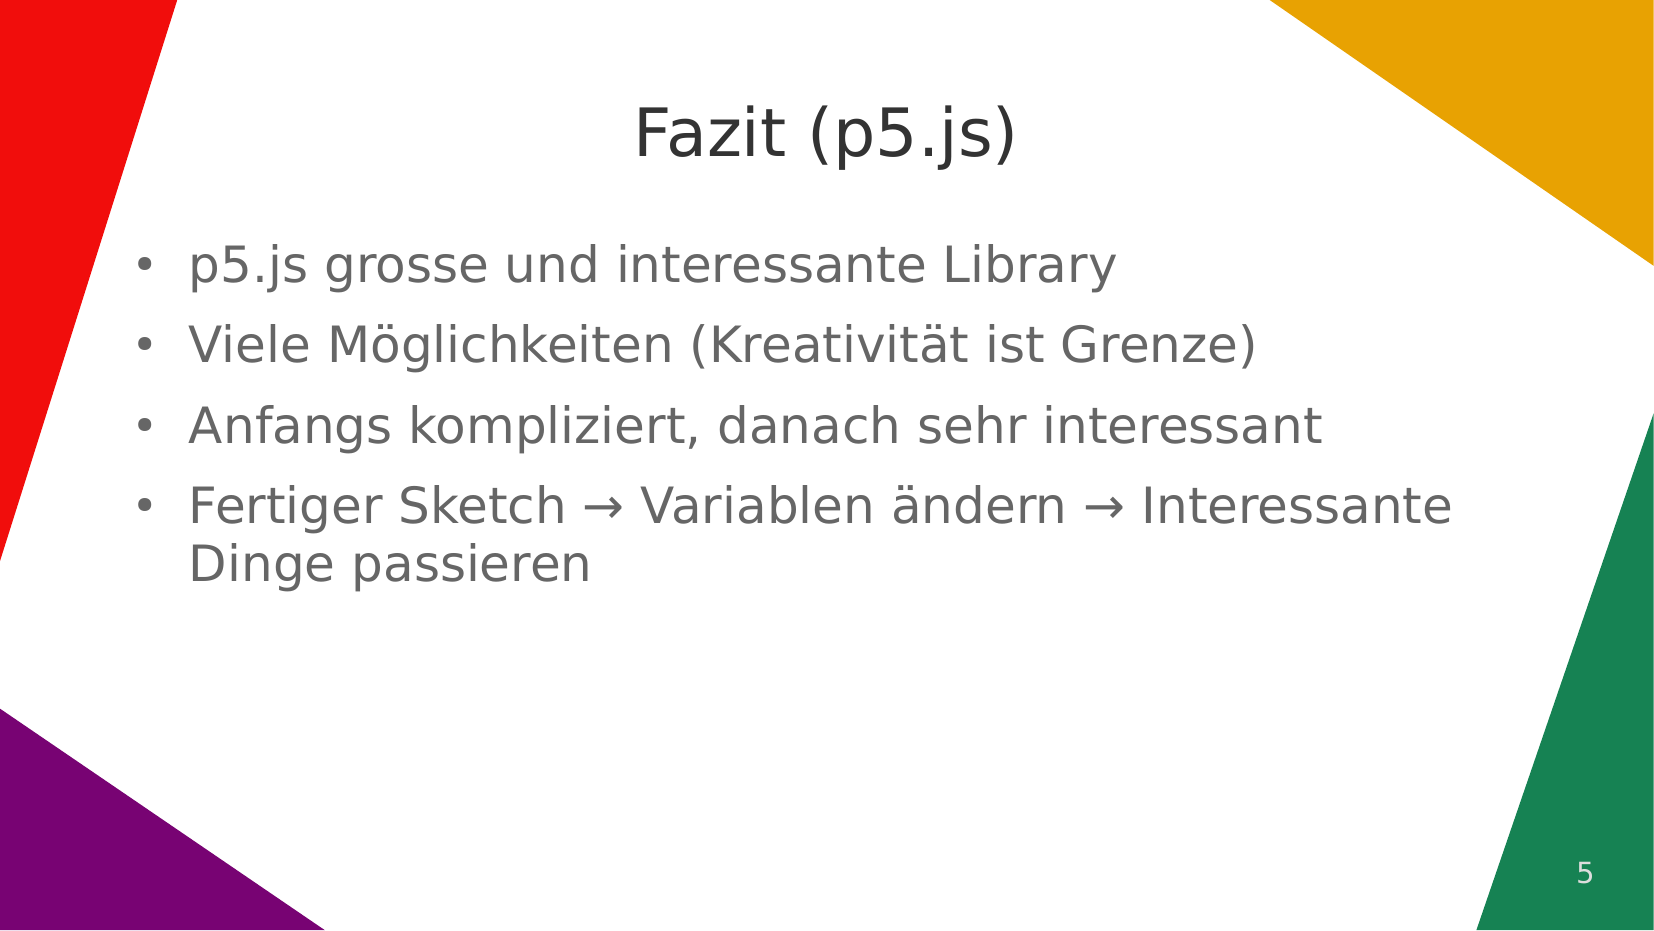

# Fazit (p5.js)
p5.js grosse und interessante Library
Viele Möglichkeiten (Kreativität ist Grenze)
Anfangs kompliziert, danach sehr interessant
Fertiger Sketch → Variablen ändern → Interessante Dinge passieren
5